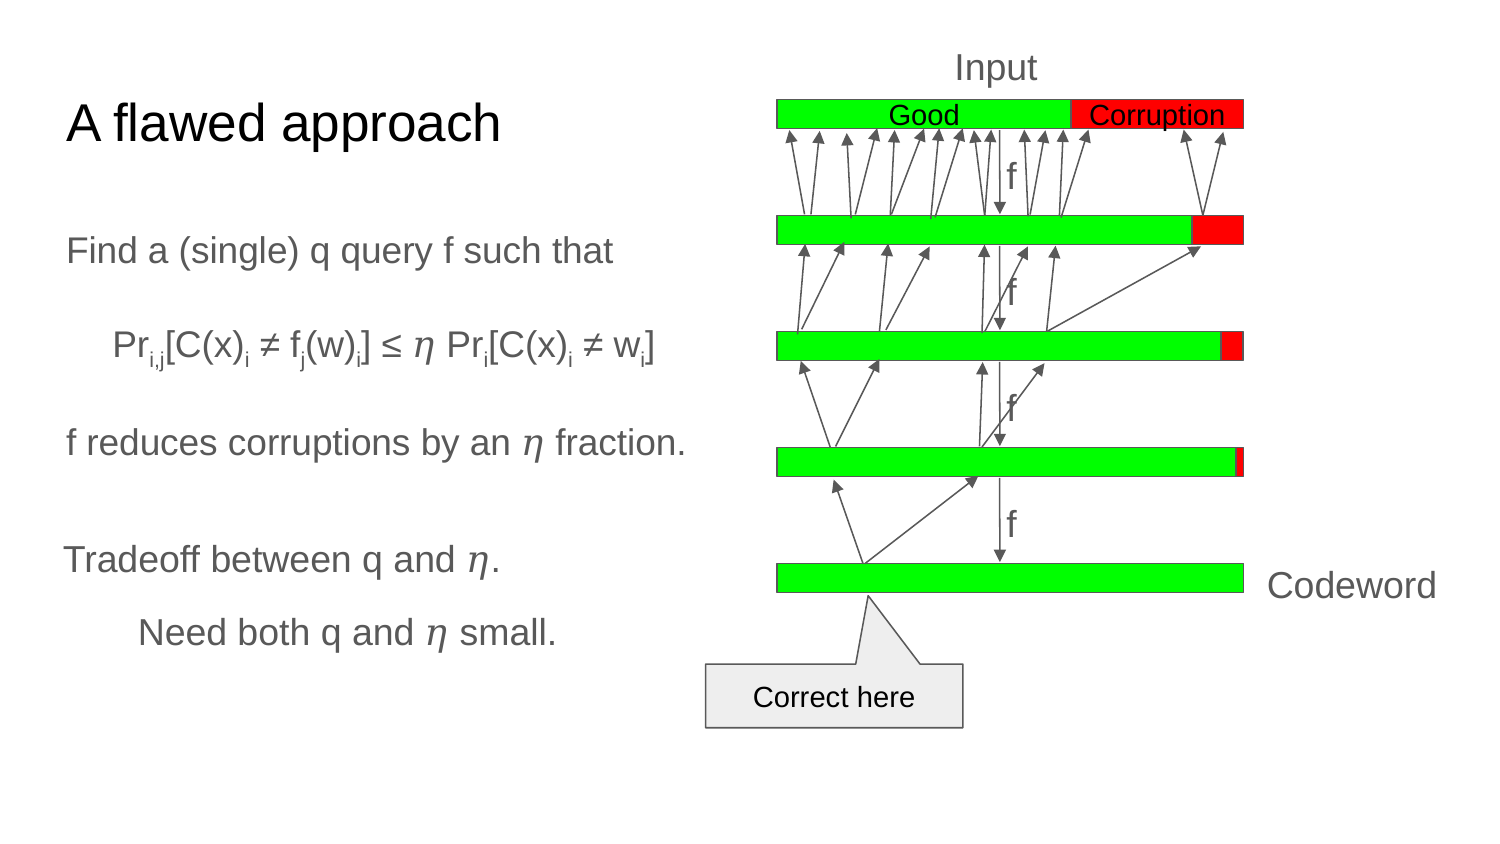

Input
# A flawed approach
Good
Corruption
f
Find a (single) q query f such that
Pri,j[C(x)i ≠ fj(w)i] ≤ 𝜂 Pri[C(x)i ≠ wi]
f reduces corruptions by an 𝜂 fraction.
f
f
f
Tradeoff between q and 𝜂.
Need both q and 𝜂 small.
Codeword
Correct here